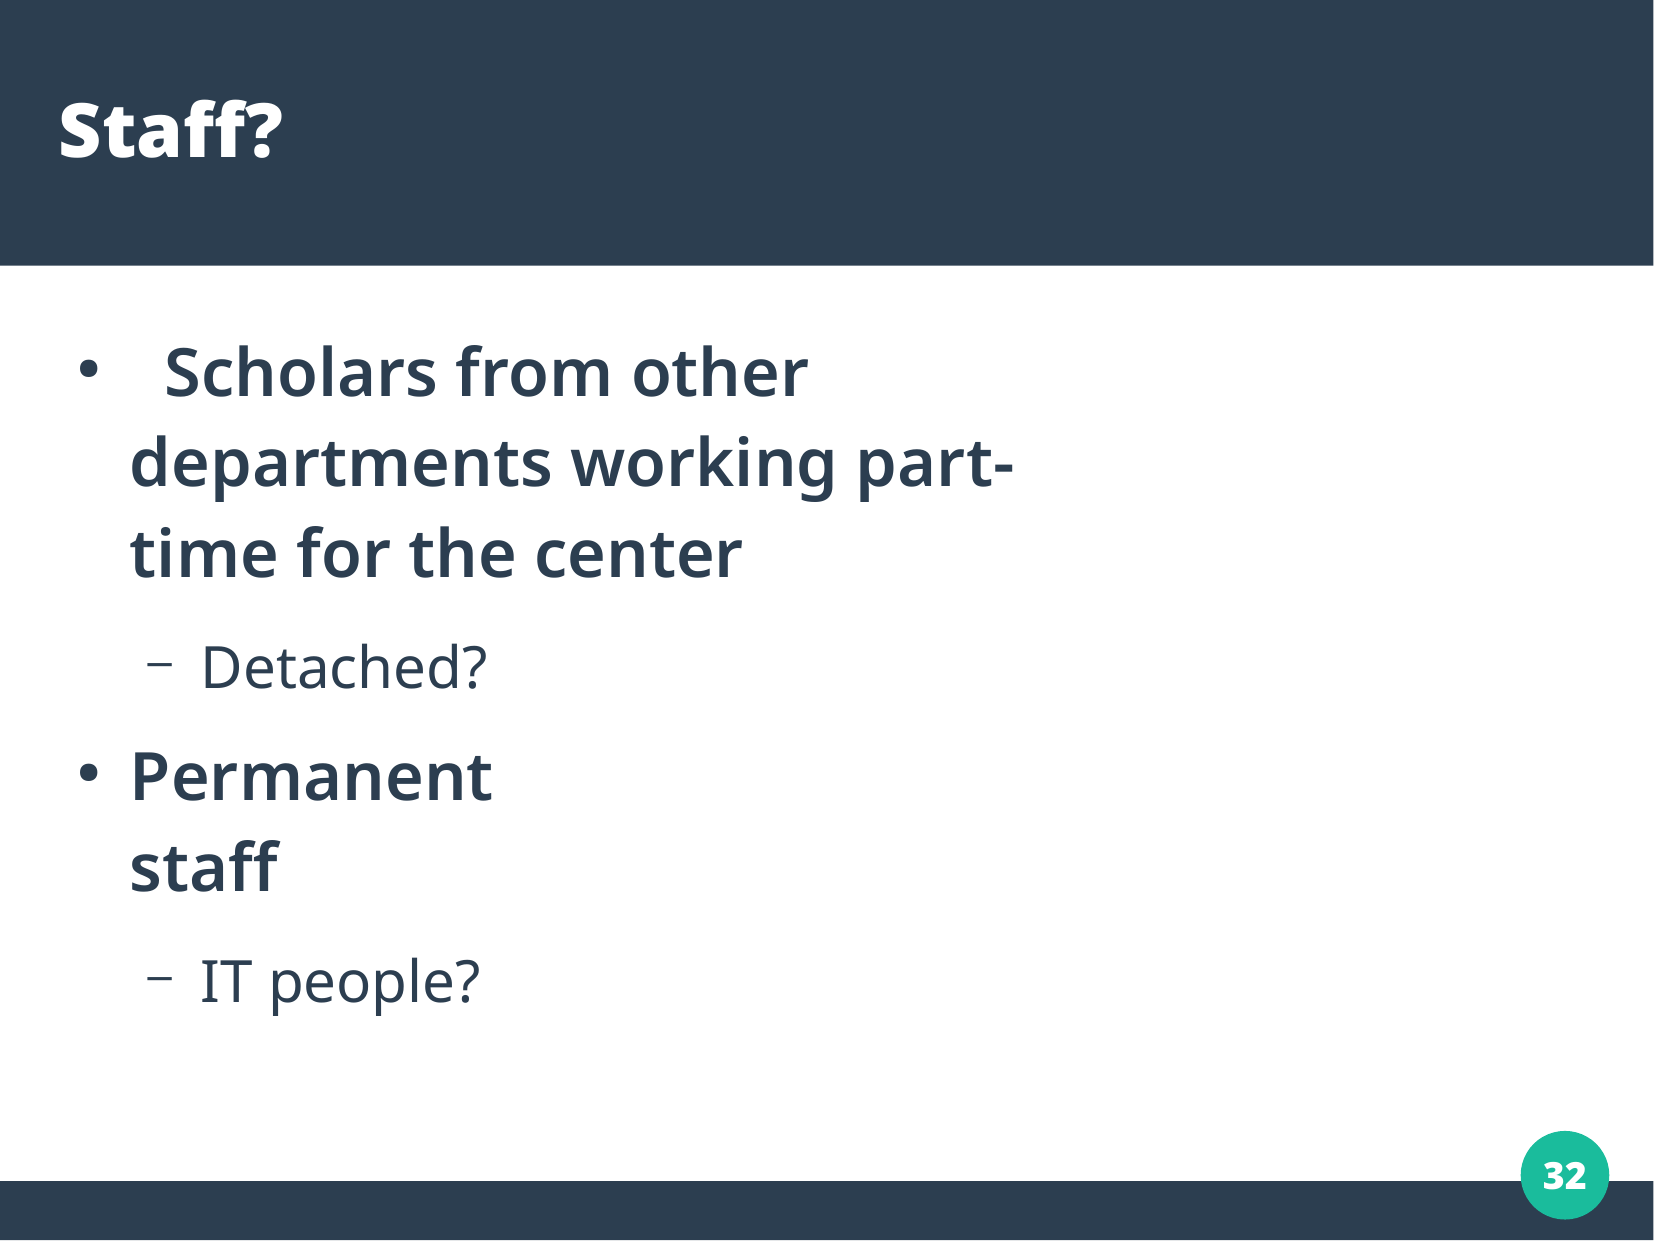

# Staff?
 Scholars from other departments working part-time for the center
Detached?
Permanent
staff
IT people?
32